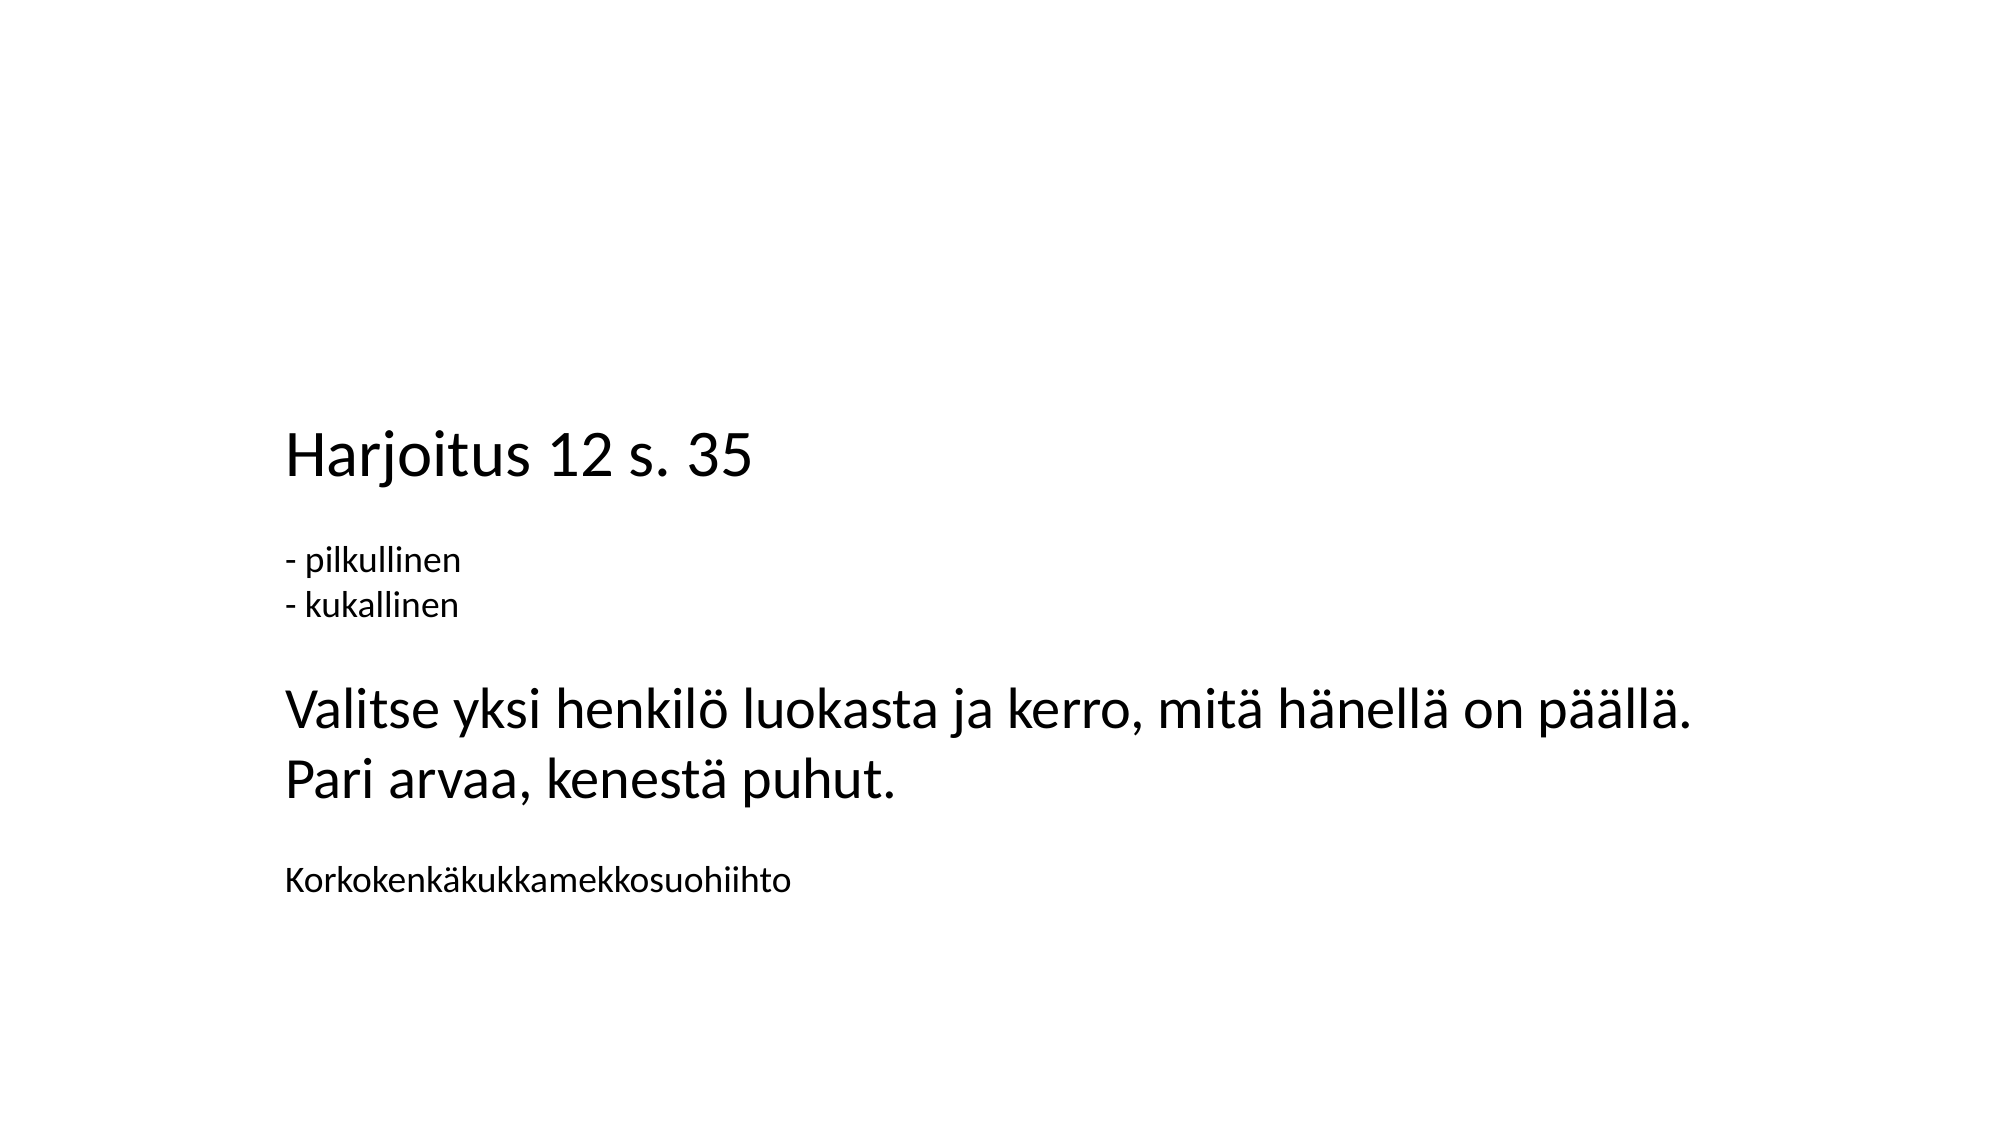

Harjoitus 12 s. 35
- pilkullinen
- kukallinen
Valitse yksi henkilö luokasta ja kerro, mitä hänellä on päällä.
Pari arvaa, kenestä puhut.
Korkokenkäkukkamekkosuohiihto